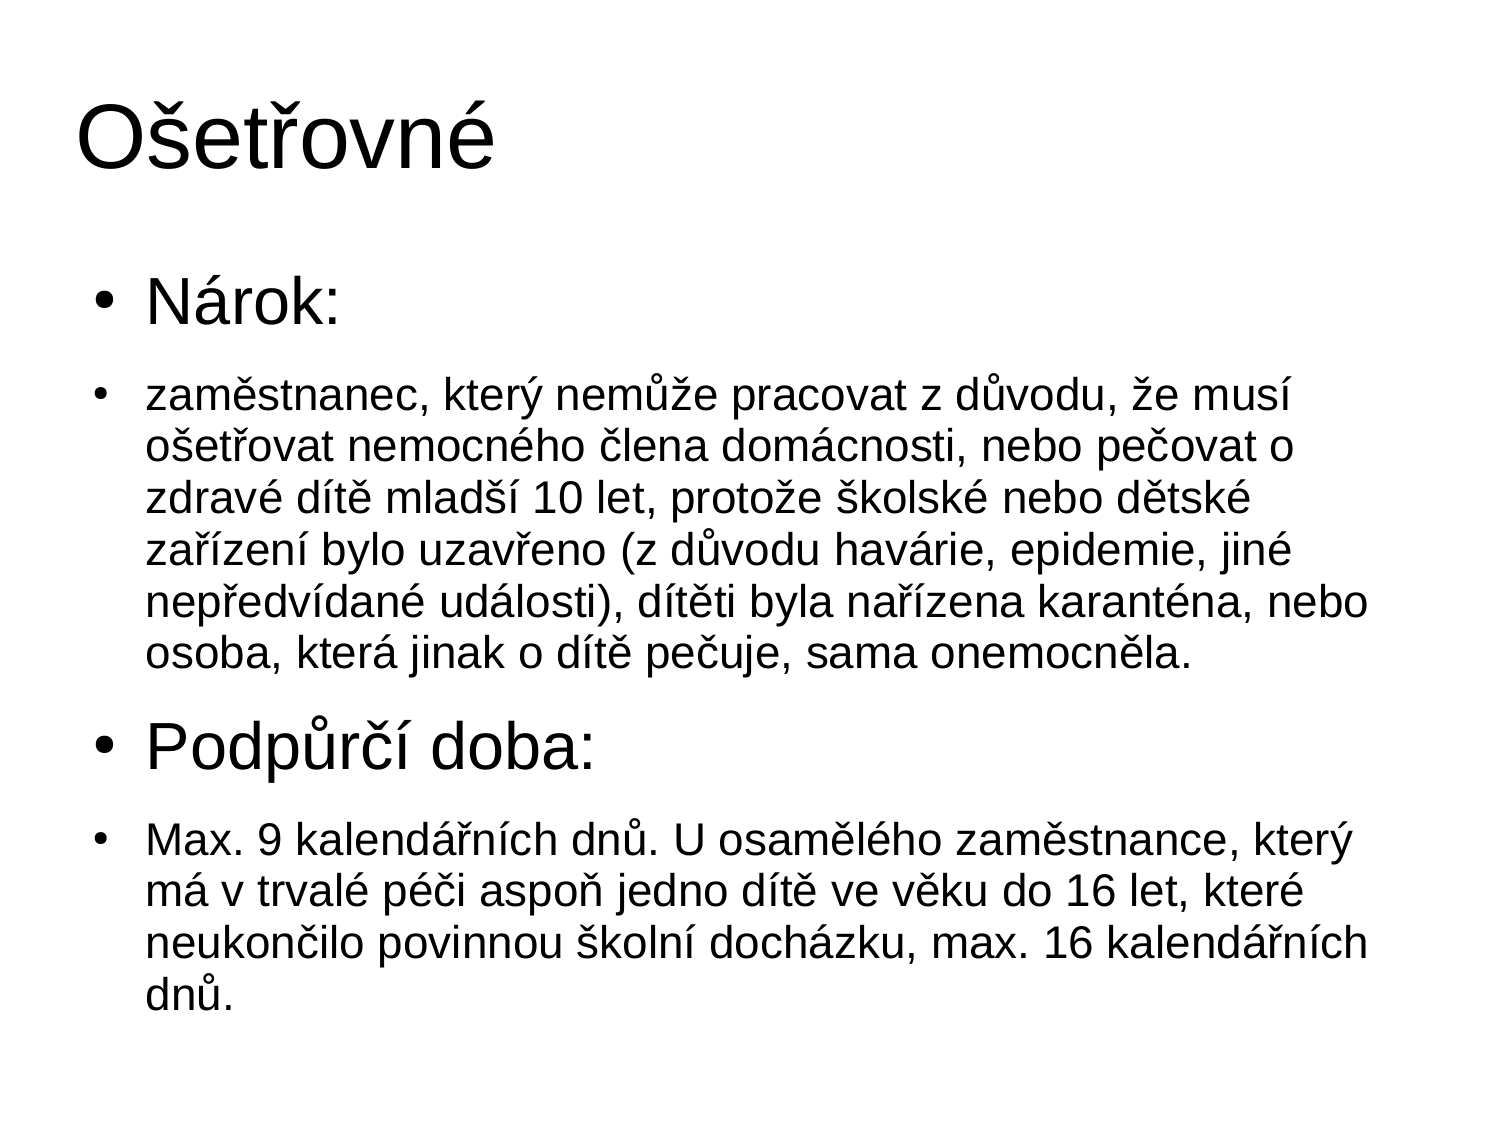

# Ošetřovné
Nárok:
zaměstnanec, který nemůže pracovat z důvodu, že musí ošetřovat nemocného člena domácnosti, nebo pečovat o zdravé dítě mladší 10 let, protože školské nebo dětské zařízení bylo uzavřeno (z důvodu havárie, epidemie, jiné nepředvídané události), dítěti byla nařízena karanténa, nebo osoba, která jinak o dítě pečuje, sama onemocněla.
Podpůrčí doba:
Max. 9 kalendářních dnů. U osamělého zaměstnance, který má v trvalé péči aspoň jedno dítě ve věku do 16 let, které neukončilo povinnou školní docházku, max. 16 kalendářních dnů.